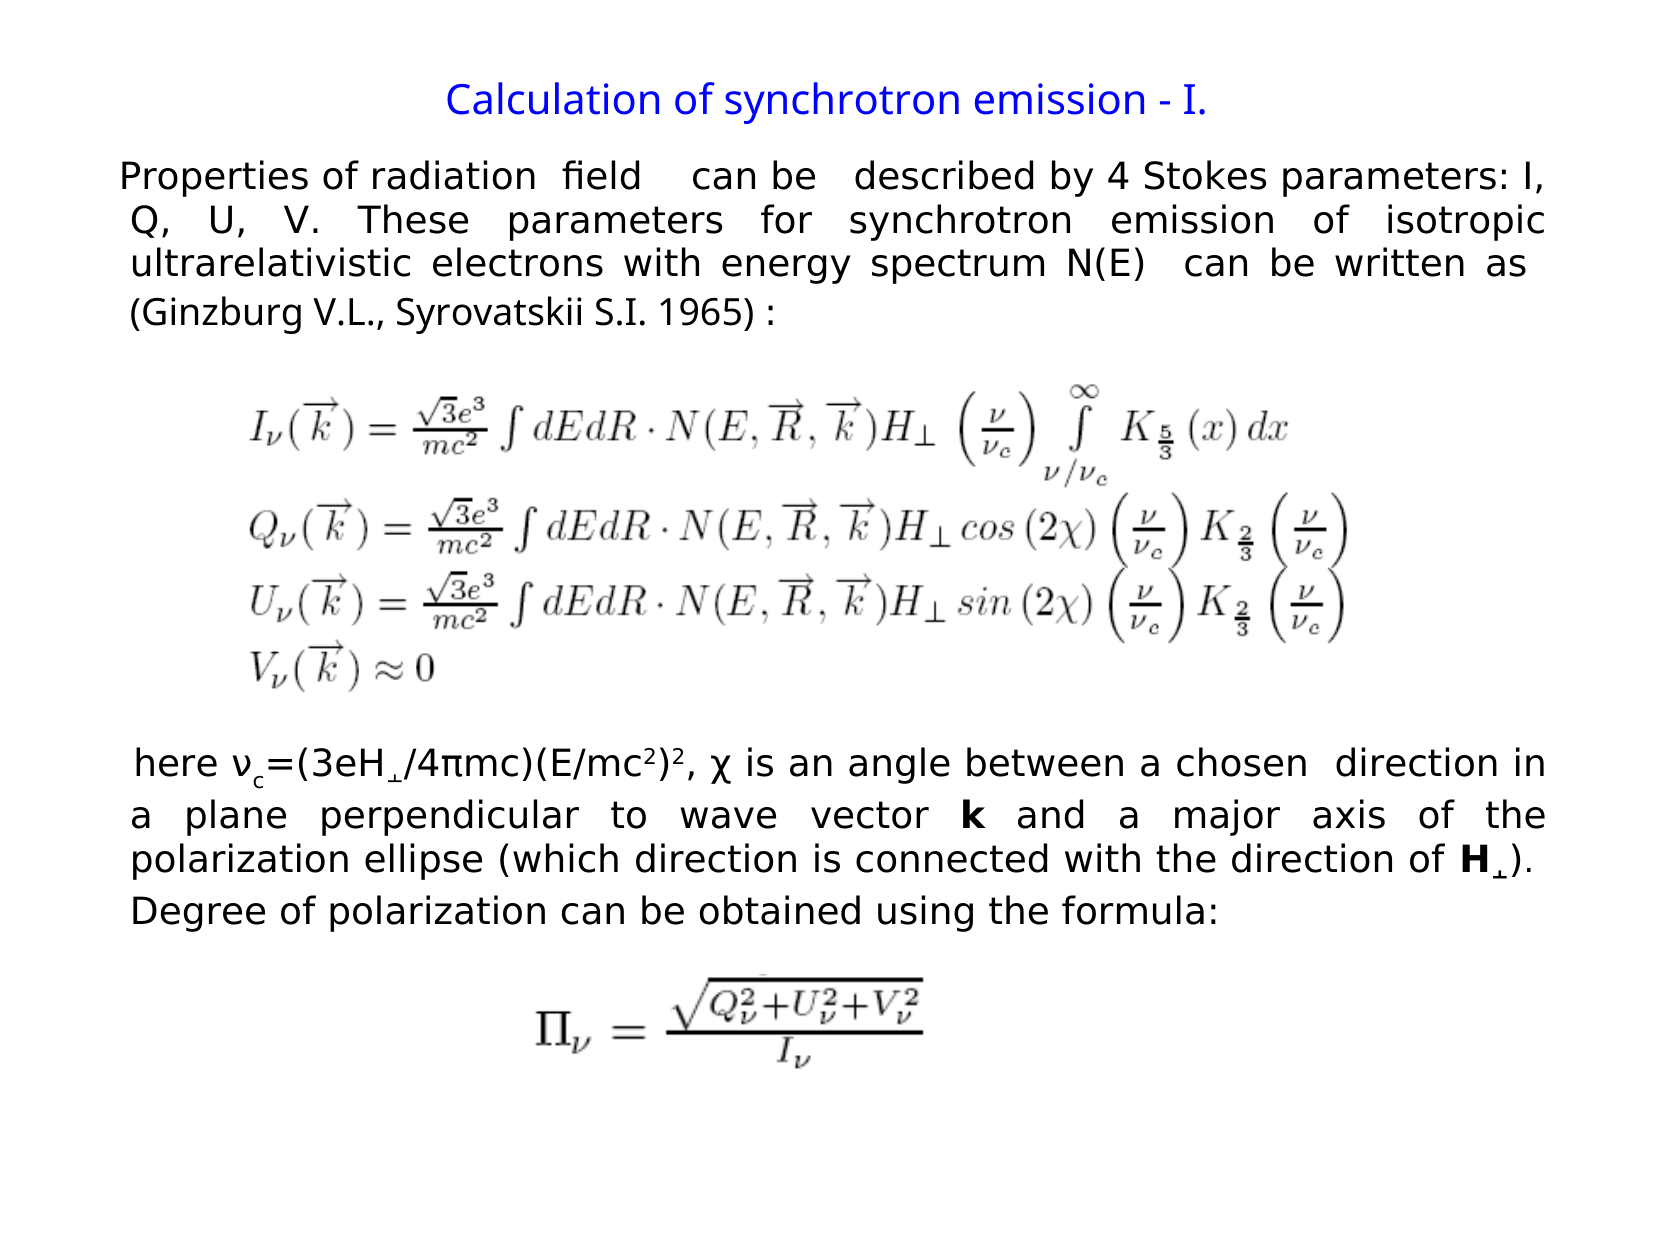

# Calculation of synchrotron emission - I.
 Properties of radiation field can be described by 4 Stokes parameters: I, Q, U, V. These parameters for synchrotron emission of isotropic ultrarelativistic electrons with energy spectrum N(E) can be written as (Ginzburg V.L., Syrovatskii S.I. 1965) :
 here νc=(3eH﬩/4πmc)(E/mc2)2, χ is an angle between a chosen direction in a plane perpendicular to wave vector k and a major axis of the polarization ellipse (which direction is connected with the direction of H﬩).
Degree of polarization can be obtained using the formula: